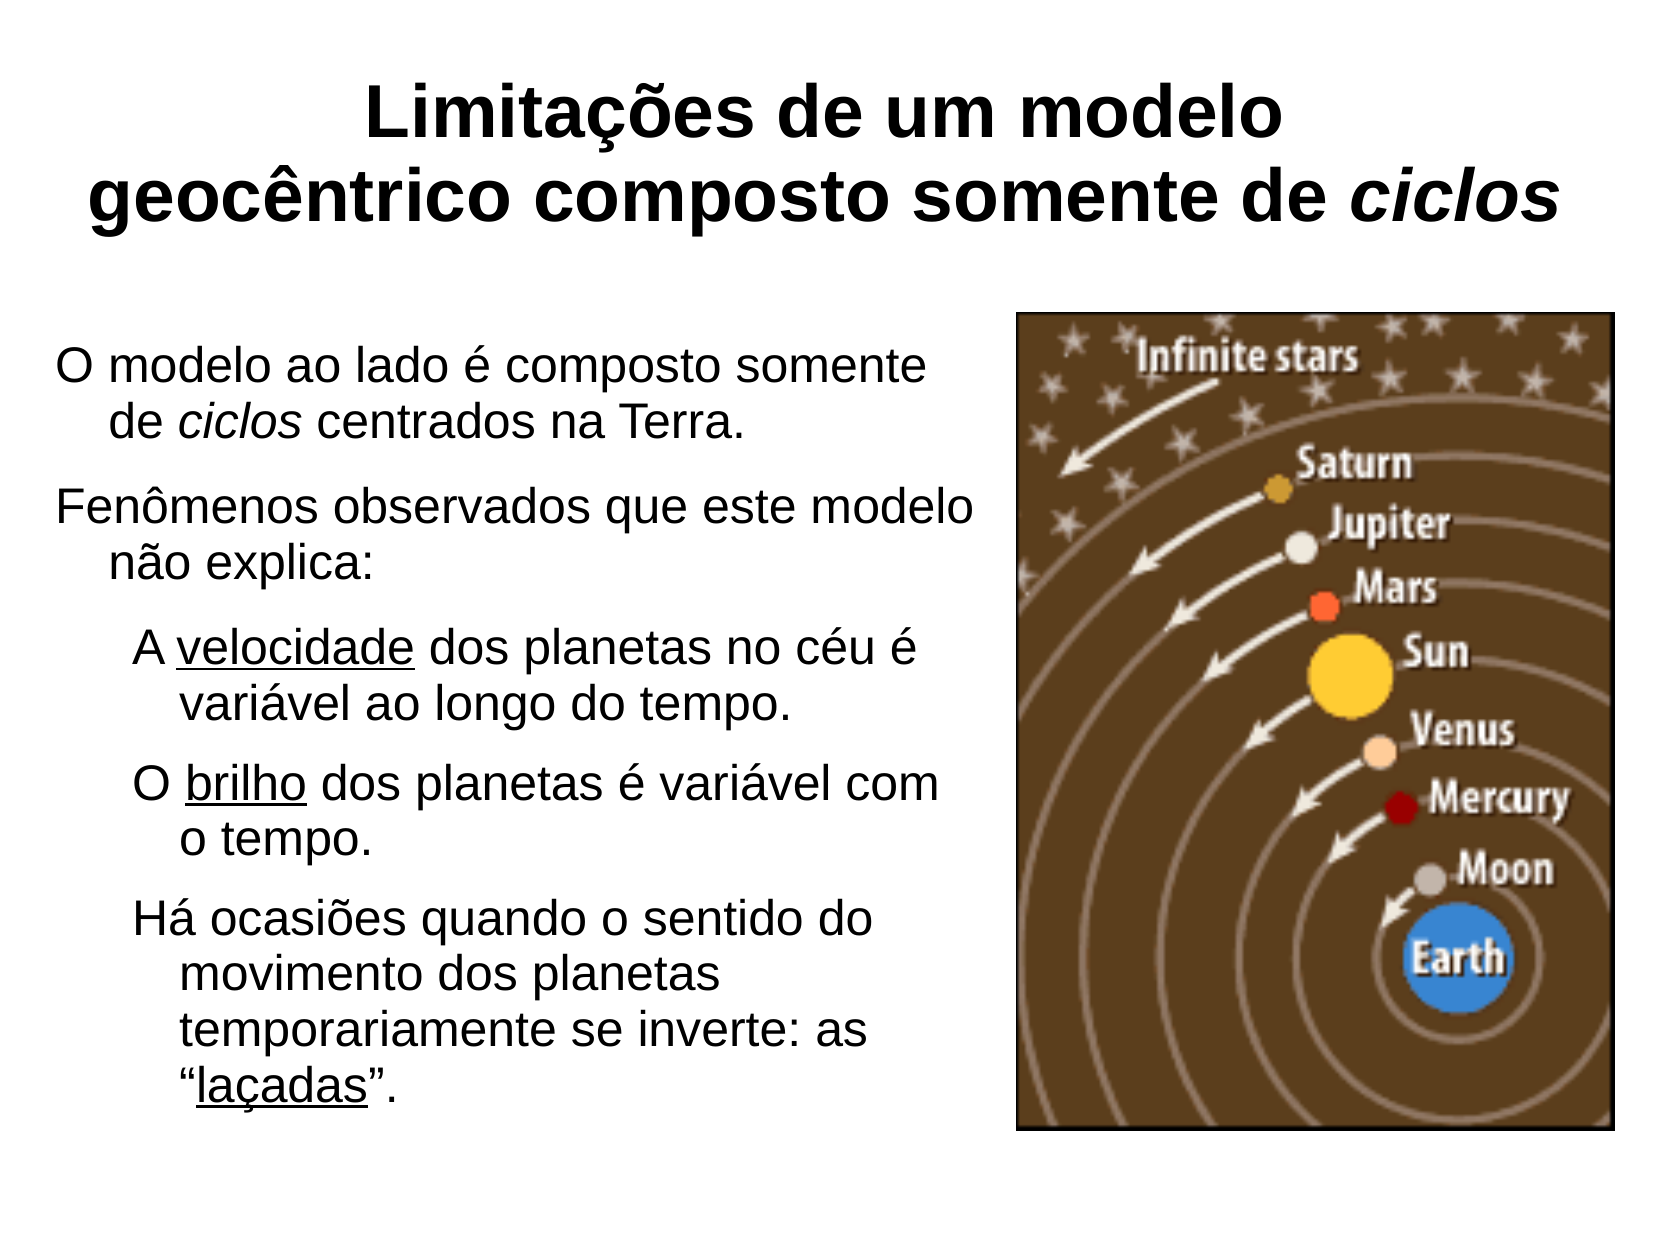

# Limitações de um modelo geocêntrico composto somente de ciclos
O modelo ao lado é composto somente de ciclos centrados na Terra.
Fenômenos observados que este modelo não explica:
A velocidade dos planetas no céu é variável ao longo do tempo.
O brilho dos planetas é variável com o tempo.
Há ocasiões quando o sentido do movimento dos planetas temporariamente se inverte: as “laçadas”.